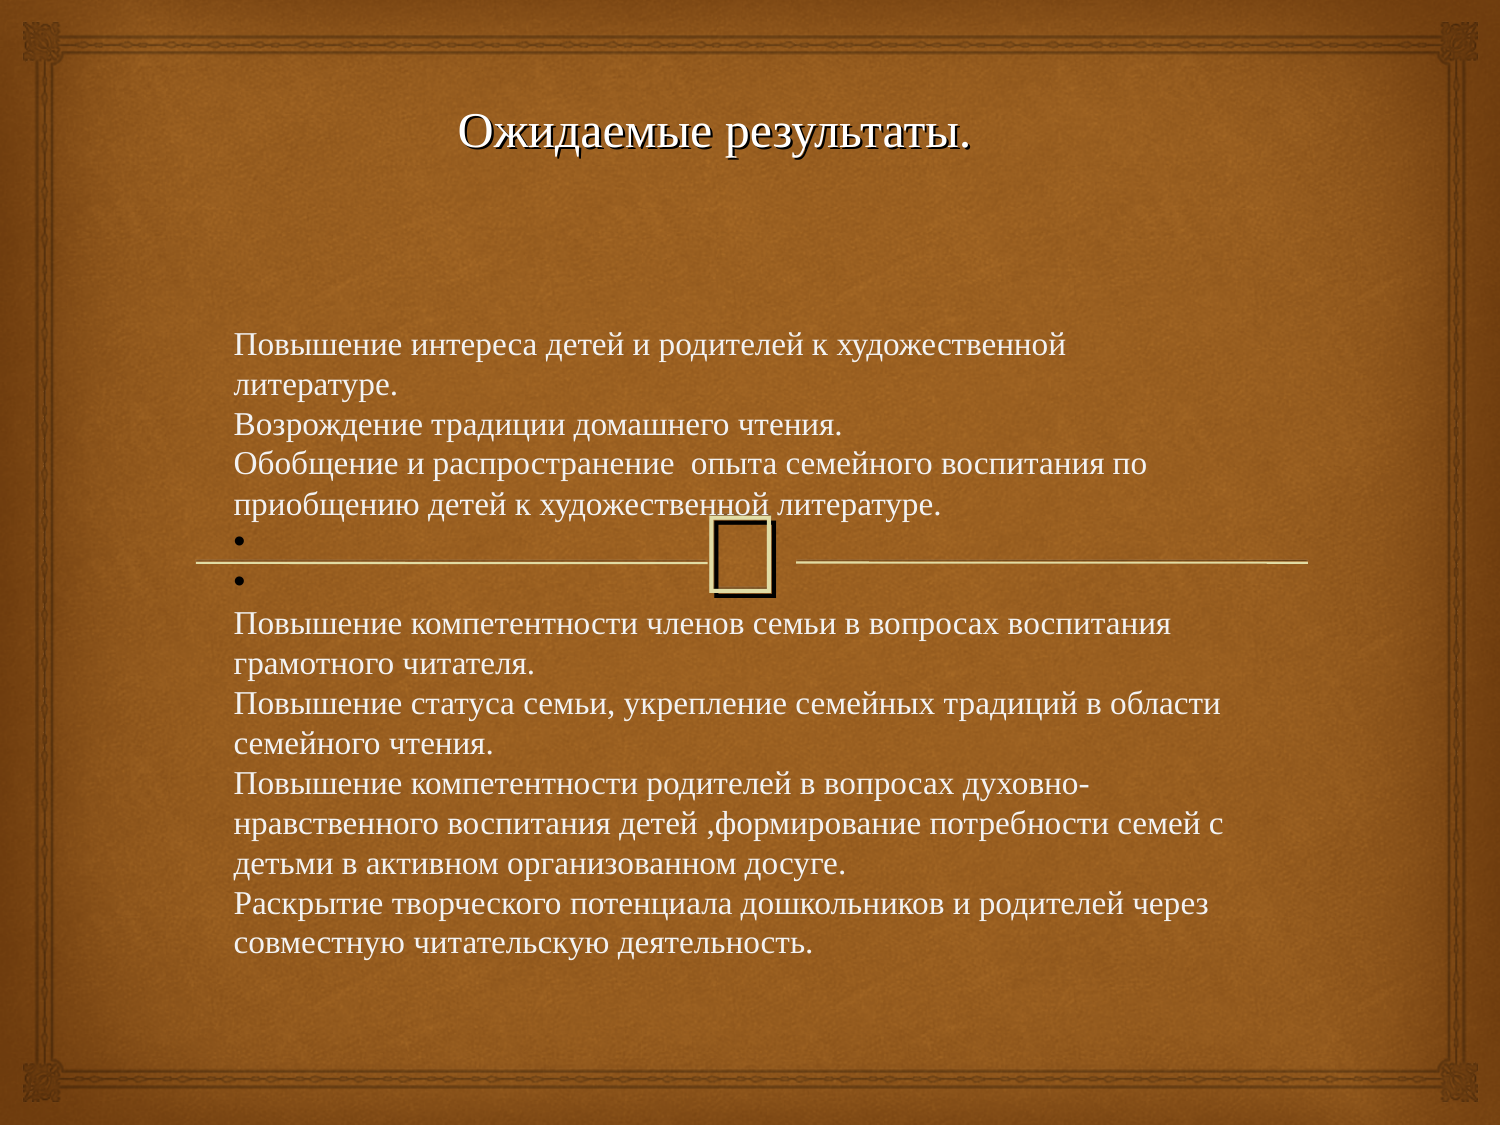

# Ожидаемые результаты.
Повышение интереса детей и родителей к художественной литературе.
Возрождение традиции домашнего чтения.
Обобщение и распространение  опыта семейного воспитания по приобщению детей к художественной литературе.
Повышение компетентности членов семьи в вопросах воспитания грамотного читателя.
Повышение статуса семьи, укрепление семейных традиций в области семейного чтения.
Повышение компетентности родителей в вопросах духовно-нравственного воспитания детей ,формирование потребности семей с детьми в активном организованном досуге.
Раскрытие творческого потенциала дошкольников и родителей через совместную читательскую деятельность.